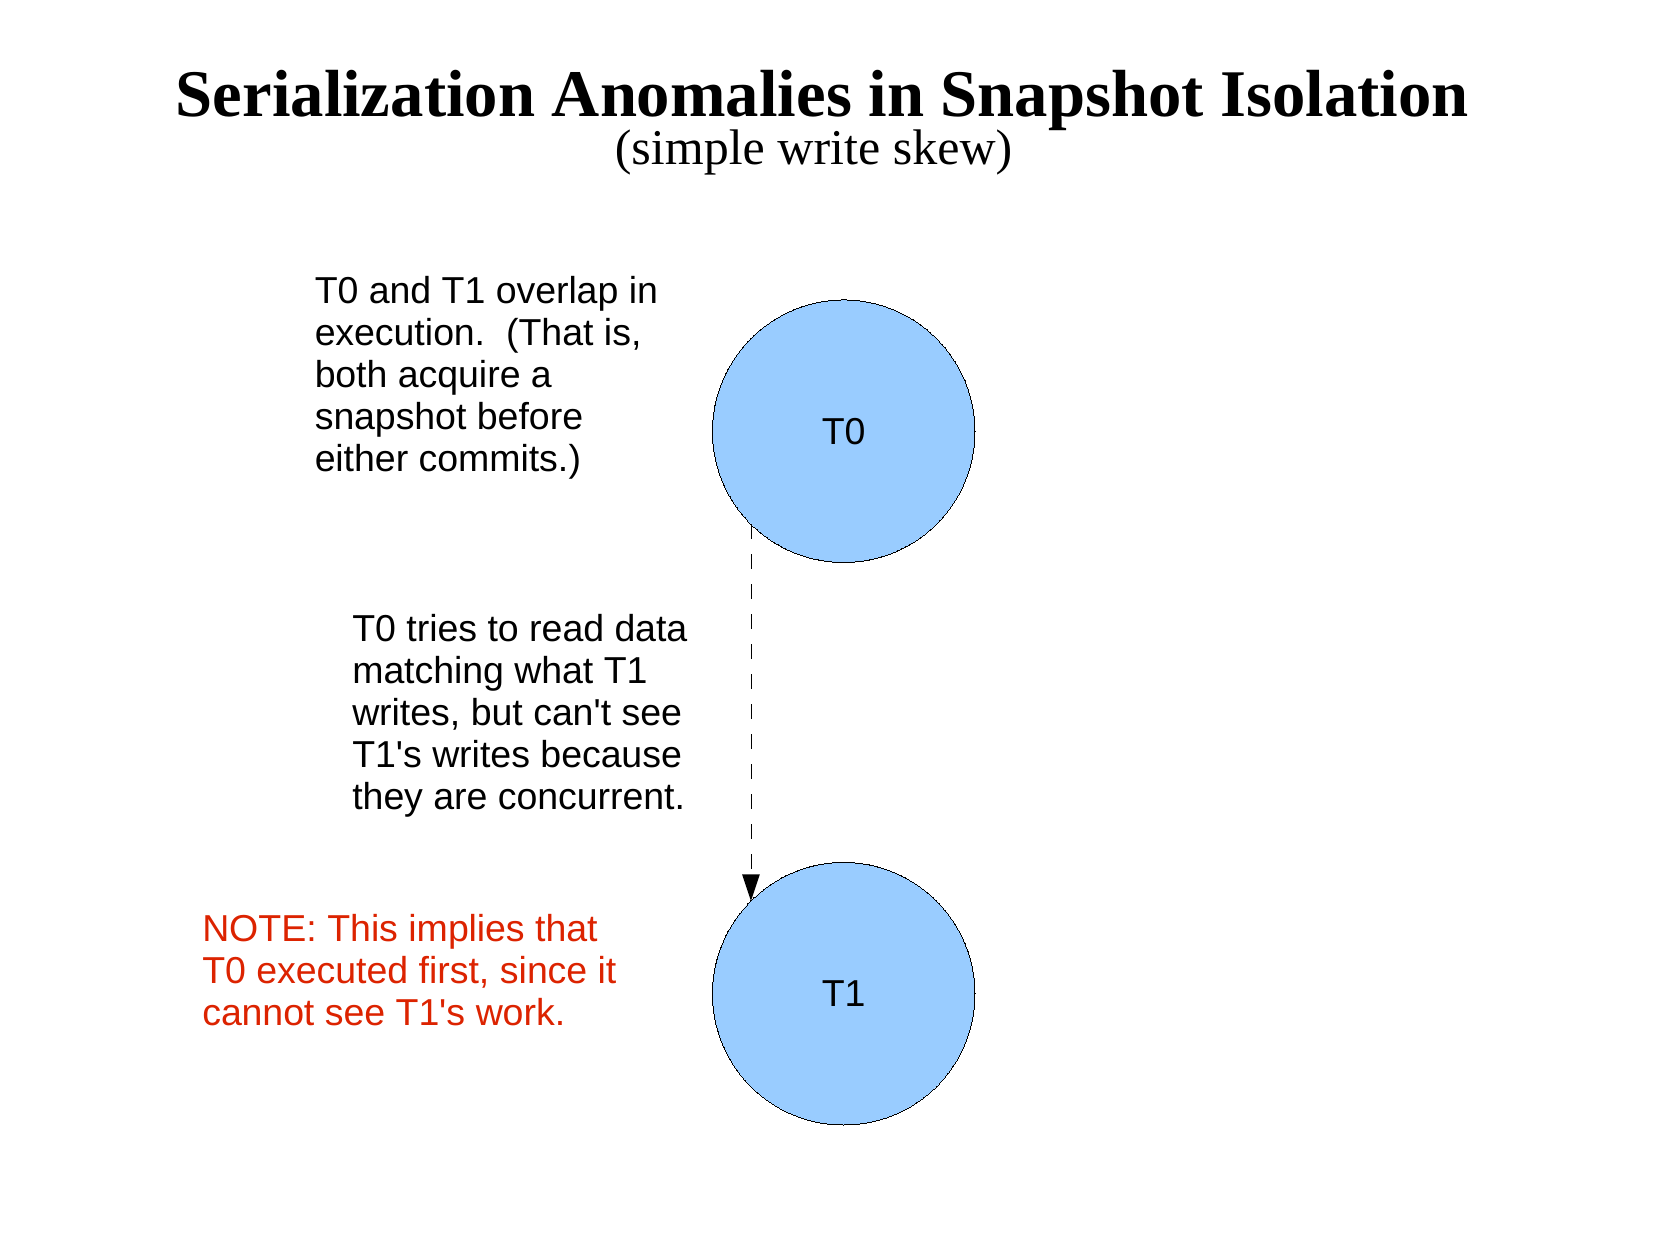

# Serialization Anomalies in Snapshot Isolation
(simple write skew)
T0 and T1 overlap in execution. (That is, both acquire a snapshot before either commits.)
T0
T0 tries to read data matching what T1 writes, but can't see T1's writes because they are concurrent.
T1
NOTE: This implies that T0 executed first, since it cannot see T1's work.